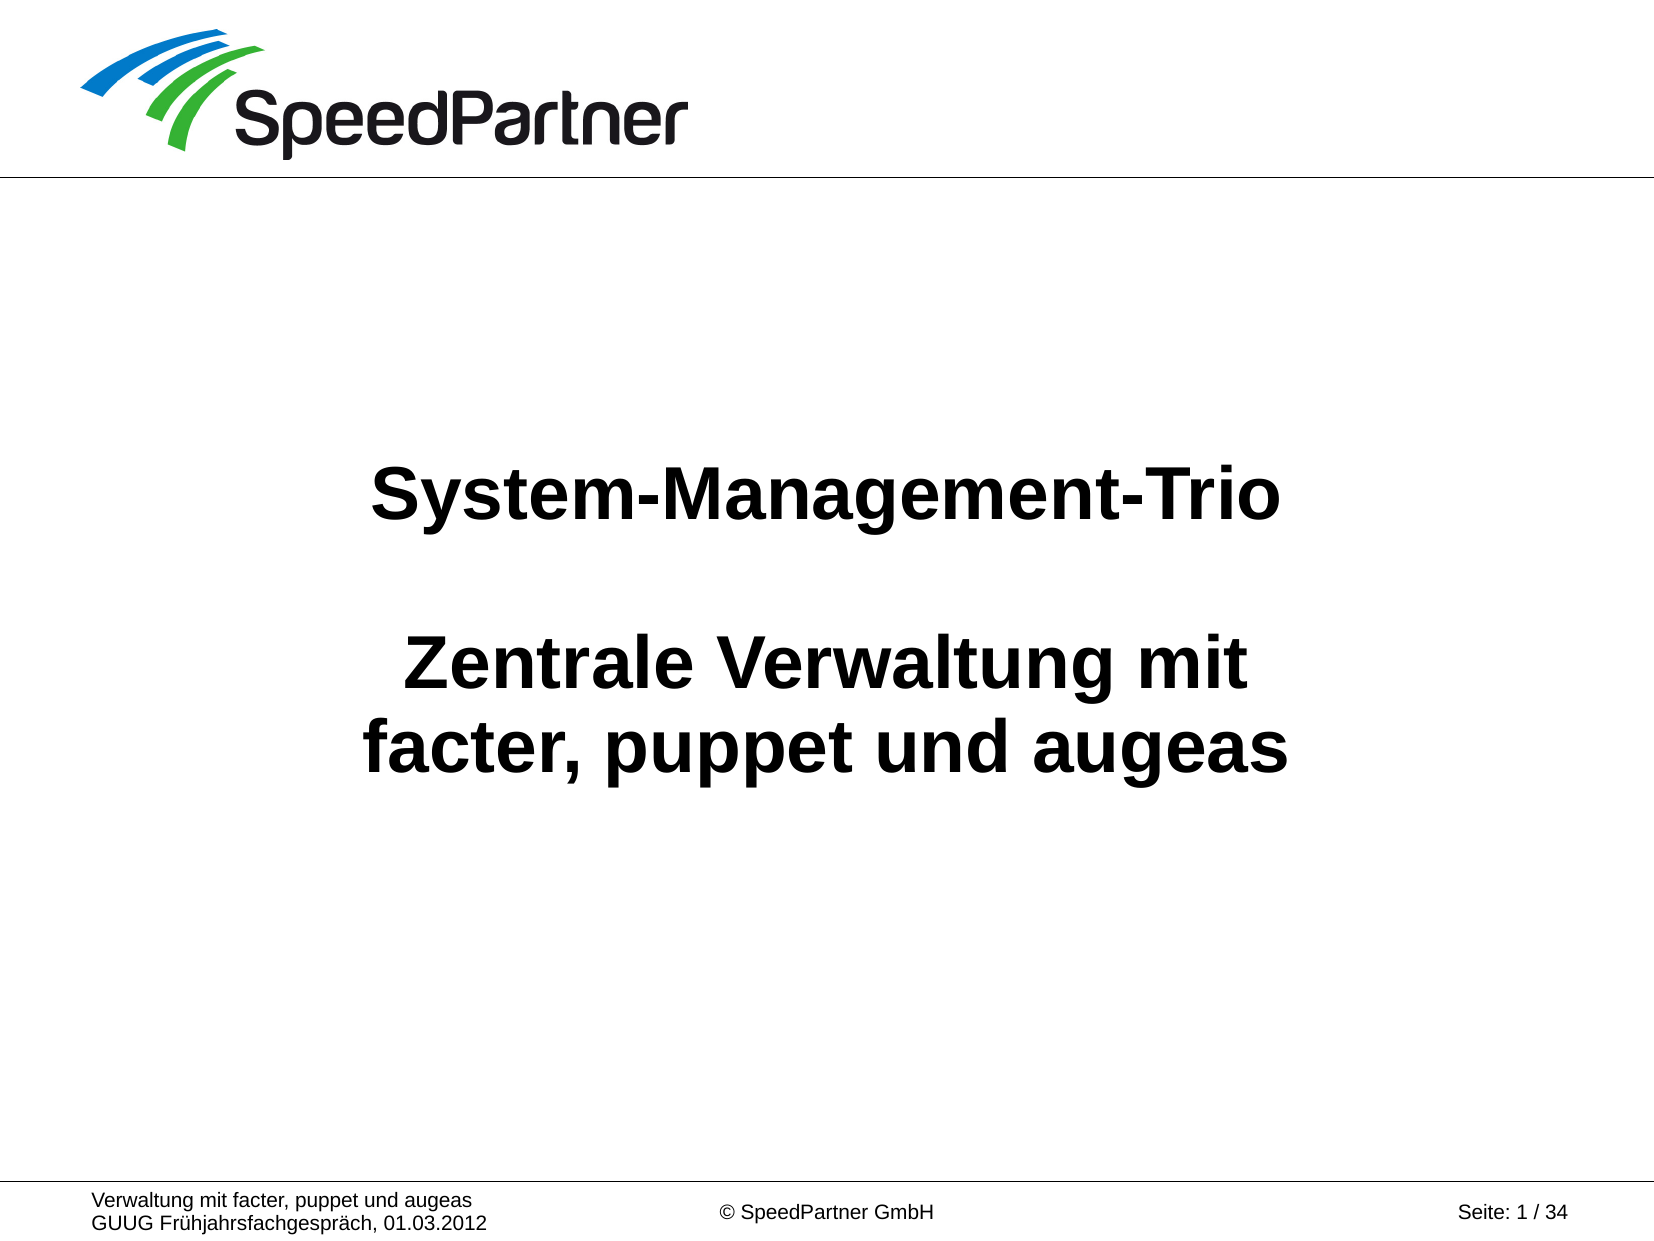

# System-Management-Trio Zentrale Verwaltung mit facter, puppet und augeas